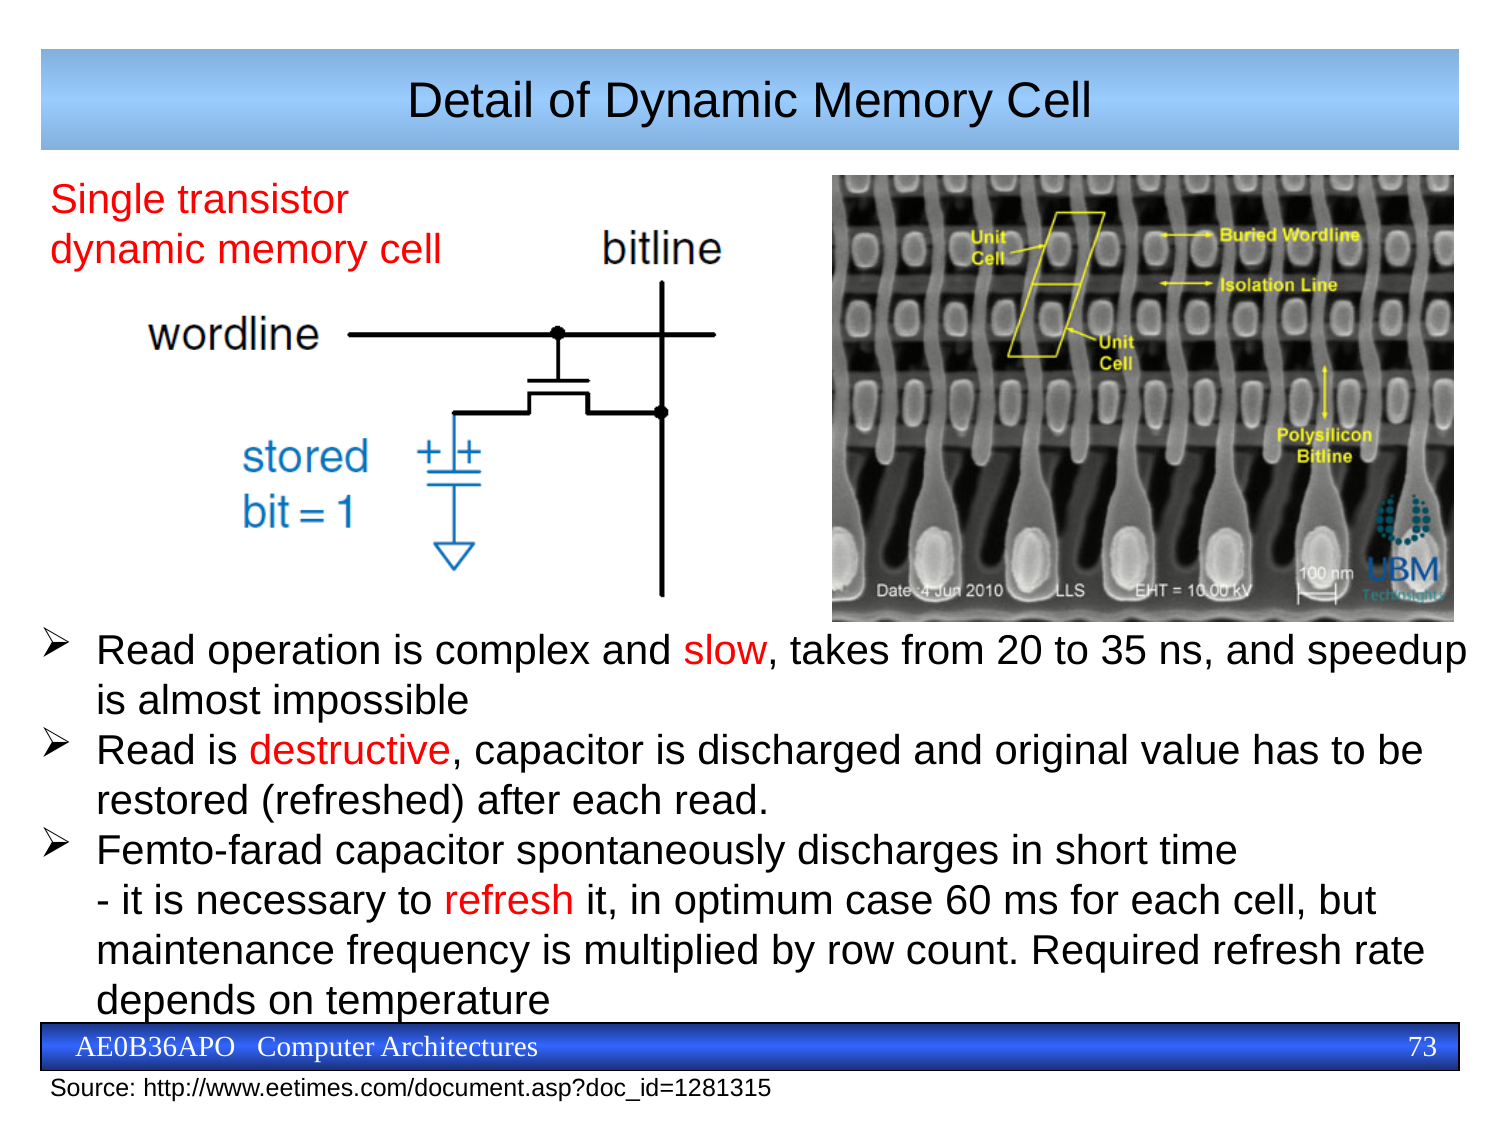

# Detail of Dynamic Memory Cell
Single transistor
dynamic memory cell
Read operation is complex and slow, takes from 20 to 35 ns, and speedup is almost impossible
Read is destructive, capacitor is discharged and original value has to be restored (refreshed) after each read.
Femto-farad capacitor spontaneously discharges in short time
- it is necessary to refresh it, in optimum case 60 ms for each cell, but maintenance frequency is multiplied by row count. Required refresh rate depends on temperature
AE0B36APO Computer Architectures
73
Source: http://www.eetimes.com/document.asp?doc_id=1281315